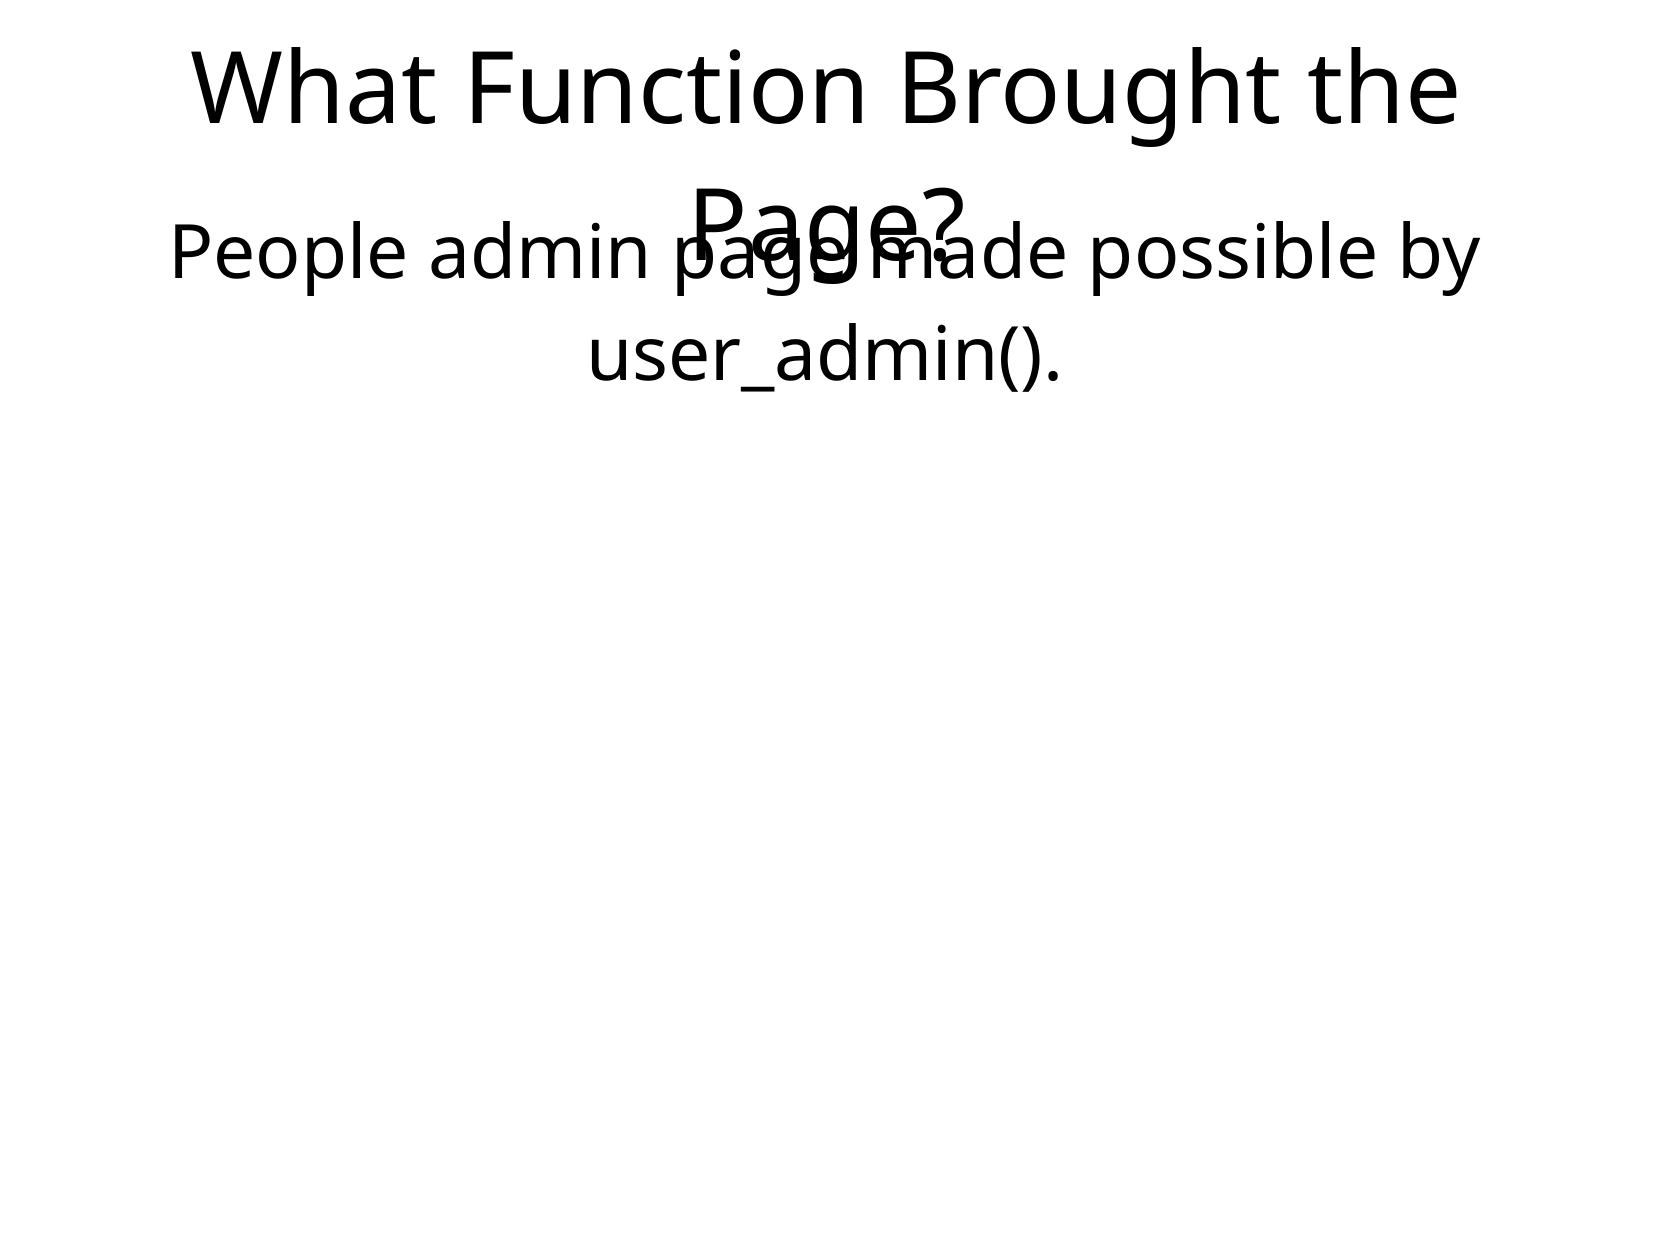

# What Function Brought the Page?
People admin page made possible by user_admin().